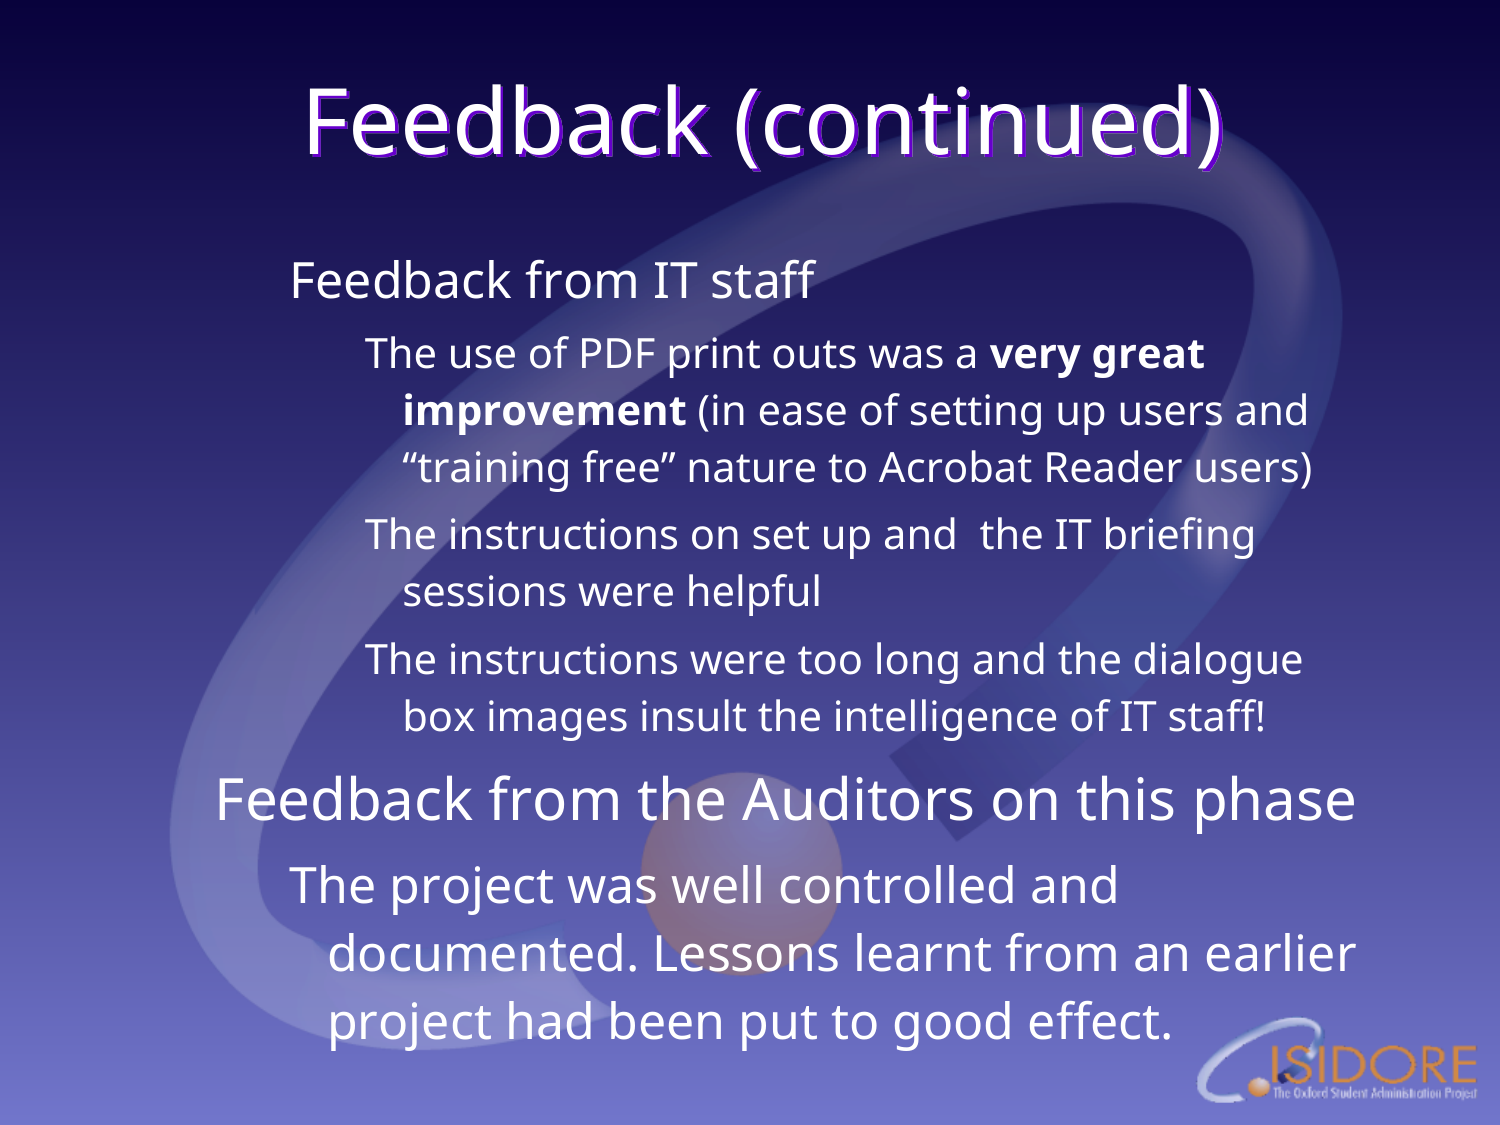

# Feedback (continued)
Feedback from IT staff
The use of PDF print outs was a very great improvement (in ease of setting up users and “training free” nature to Acrobat Reader users)
The instructions on set up and the IT briefing sessions were helpful
The instructions were too long and the dialogue box images insult the intelligence of IT staff!
Feedback from the Auditors on this phase
The project was well controlled and documented. Lessons learnt from an earlier project had been put to good effect.